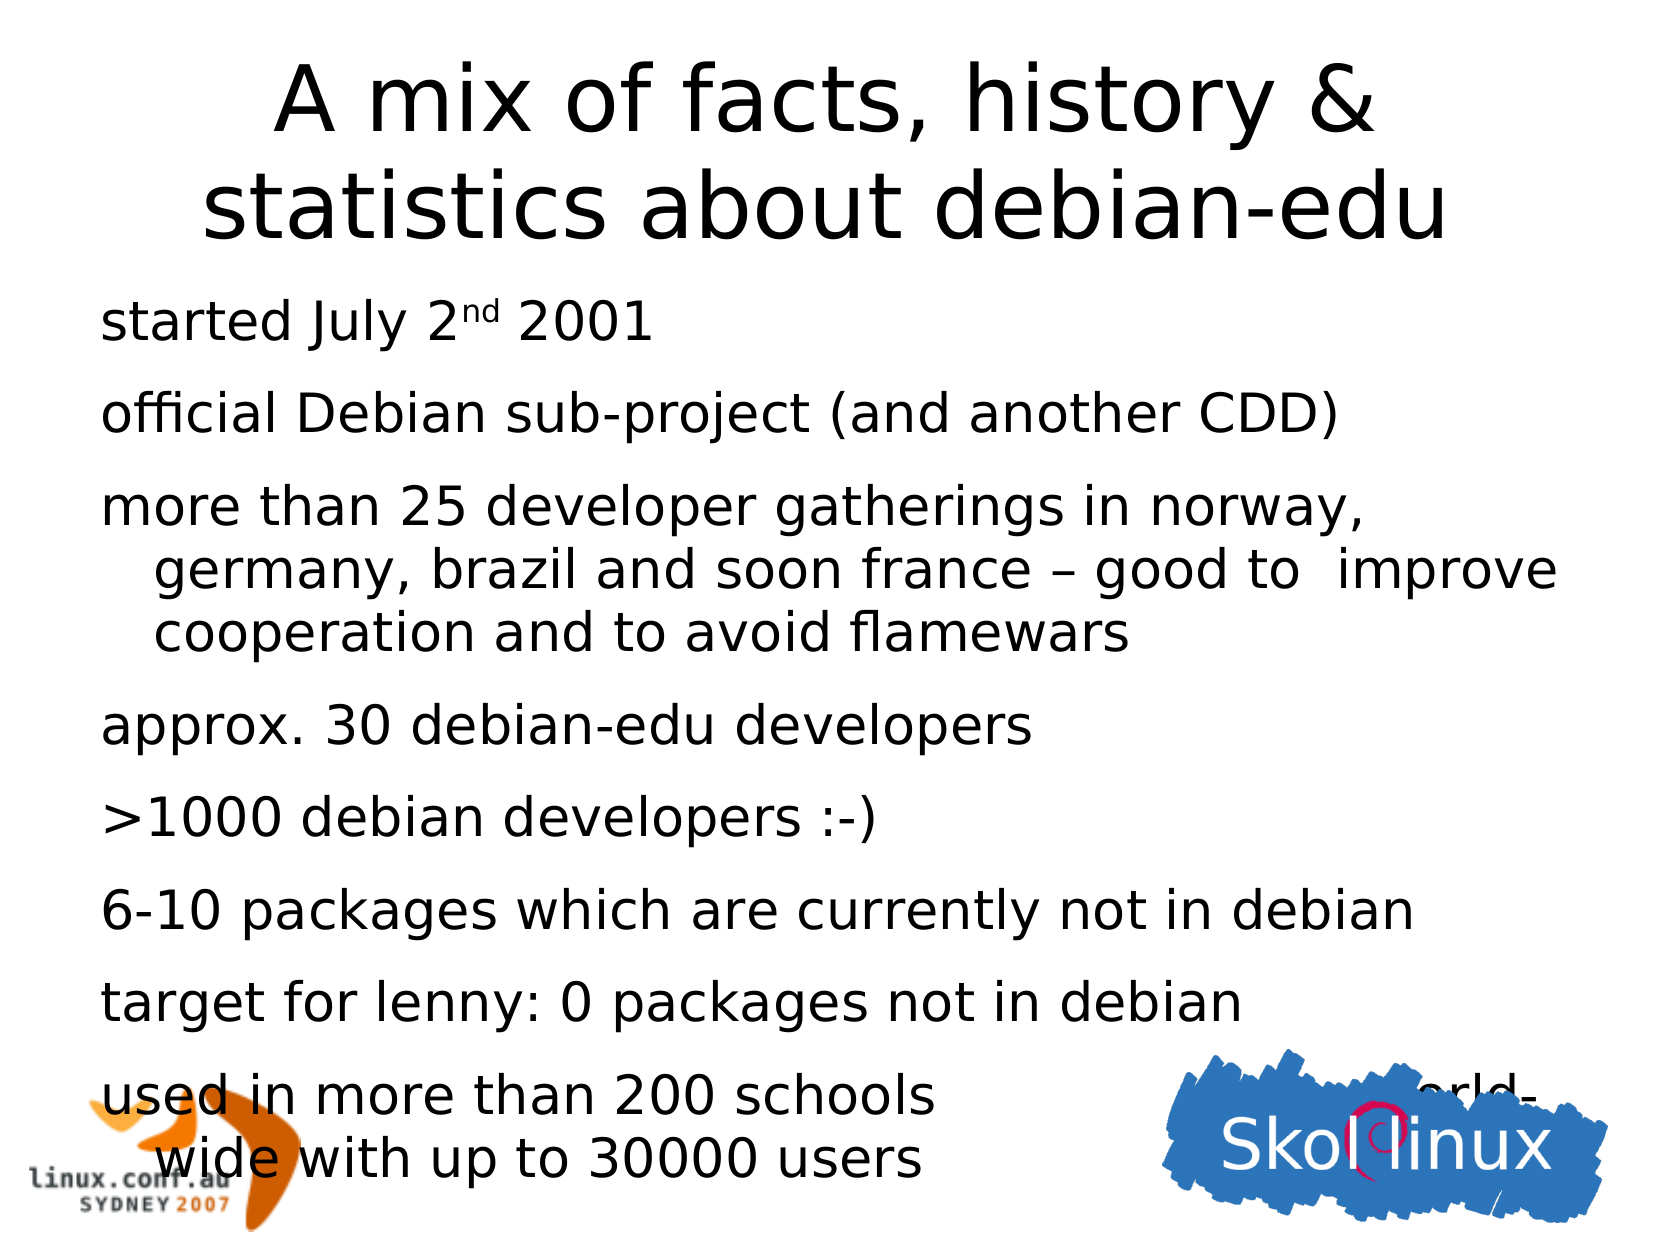

# A mix of facts, history & statistics about debian-edu
started July 2nd 2001
official Debian sub-project (and another CDD)
more than 25 developer gatherings in norway, germany, brazil and soon france – good to improve cooperation and to avoid flamewars
approx. 30 debian-edu developers
>1000 debian developers :-)
6-10 packages which are currently not in debian
target for lenny: 0 packages not in debian
used in more than 200 schools						 world-wide with up to 30000 users